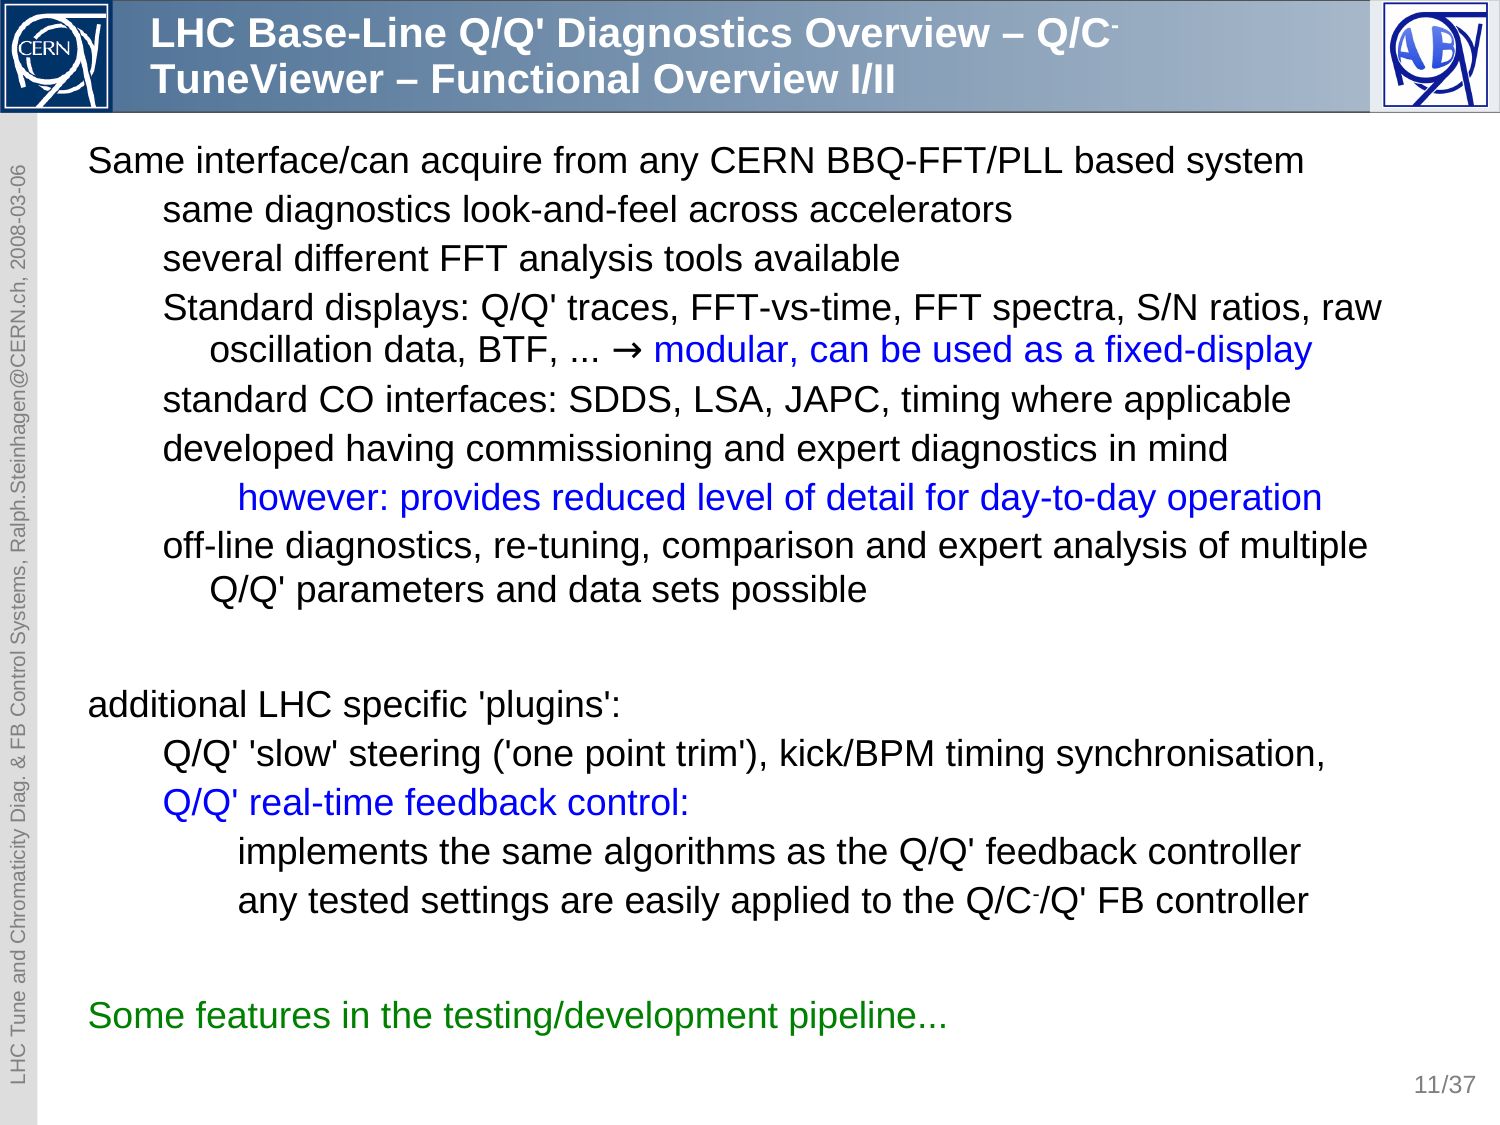

# LHC Base-Line Q/Q' Diagnostics Overview – Q/C- TuneViewer – Functional Overview I/II
Same interface/can acquire from any CERN BBQ-FFT/PLL based system
same diagnostics look-and-feel across accelerators
several different FFT analysis tools available
Standard displays: Q/Q' traces, FFT-vs-time, FFT spectra, S/N ratios, raw oscillation data, BTF, ... → modular, can be used as a fixed-display
standard CO interfaces: SDDS, LSA, JAPC, timing where applicable
developed having commissioning and expert diagnostics in mind
however: provides reduced level of detail for day-to-day operation
off-line diagnostics, re-tuning, comparison and expert analysis of multiple 	Q/Q' parameters and data sets possible
additional LHC specific 'plugins':
Q/Q' 'slow' steering ('one point trim'), kick/BPM timing synchronisation,
Q/Q' real-time feedback control:
implements the same algorithms as the Q/Q' feedback controller
any tested settings are easily applied to the Q/C-/Q' FB controller
Some features in the testing/development pipeline...